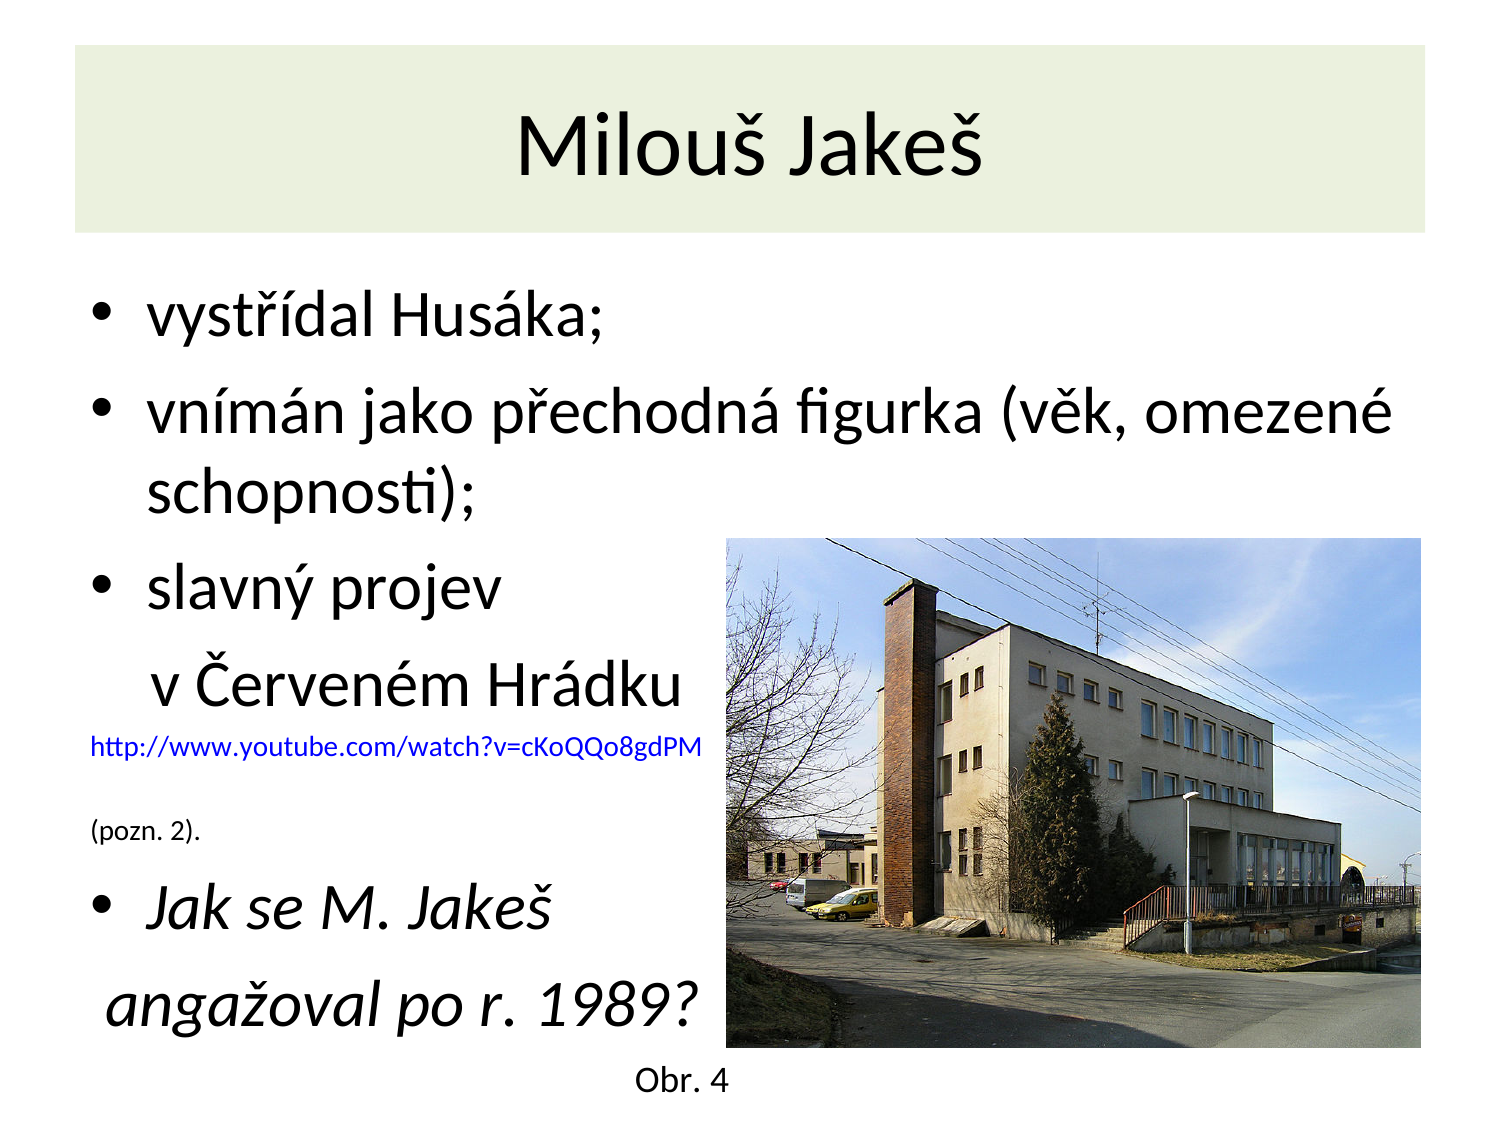

# Milouš Jakeš
vystřídal Husáka;
vnímán jako přechodná figurka (věk, omezené schopnosti);
slavný projev
 v Červeném Hrádku
http://www.youtube.com/watch?v=cKoQQo8gdPM
(pozn. 2).
Jak se M. Jakeš
 angažoval po r. 1989?
Obr. 4